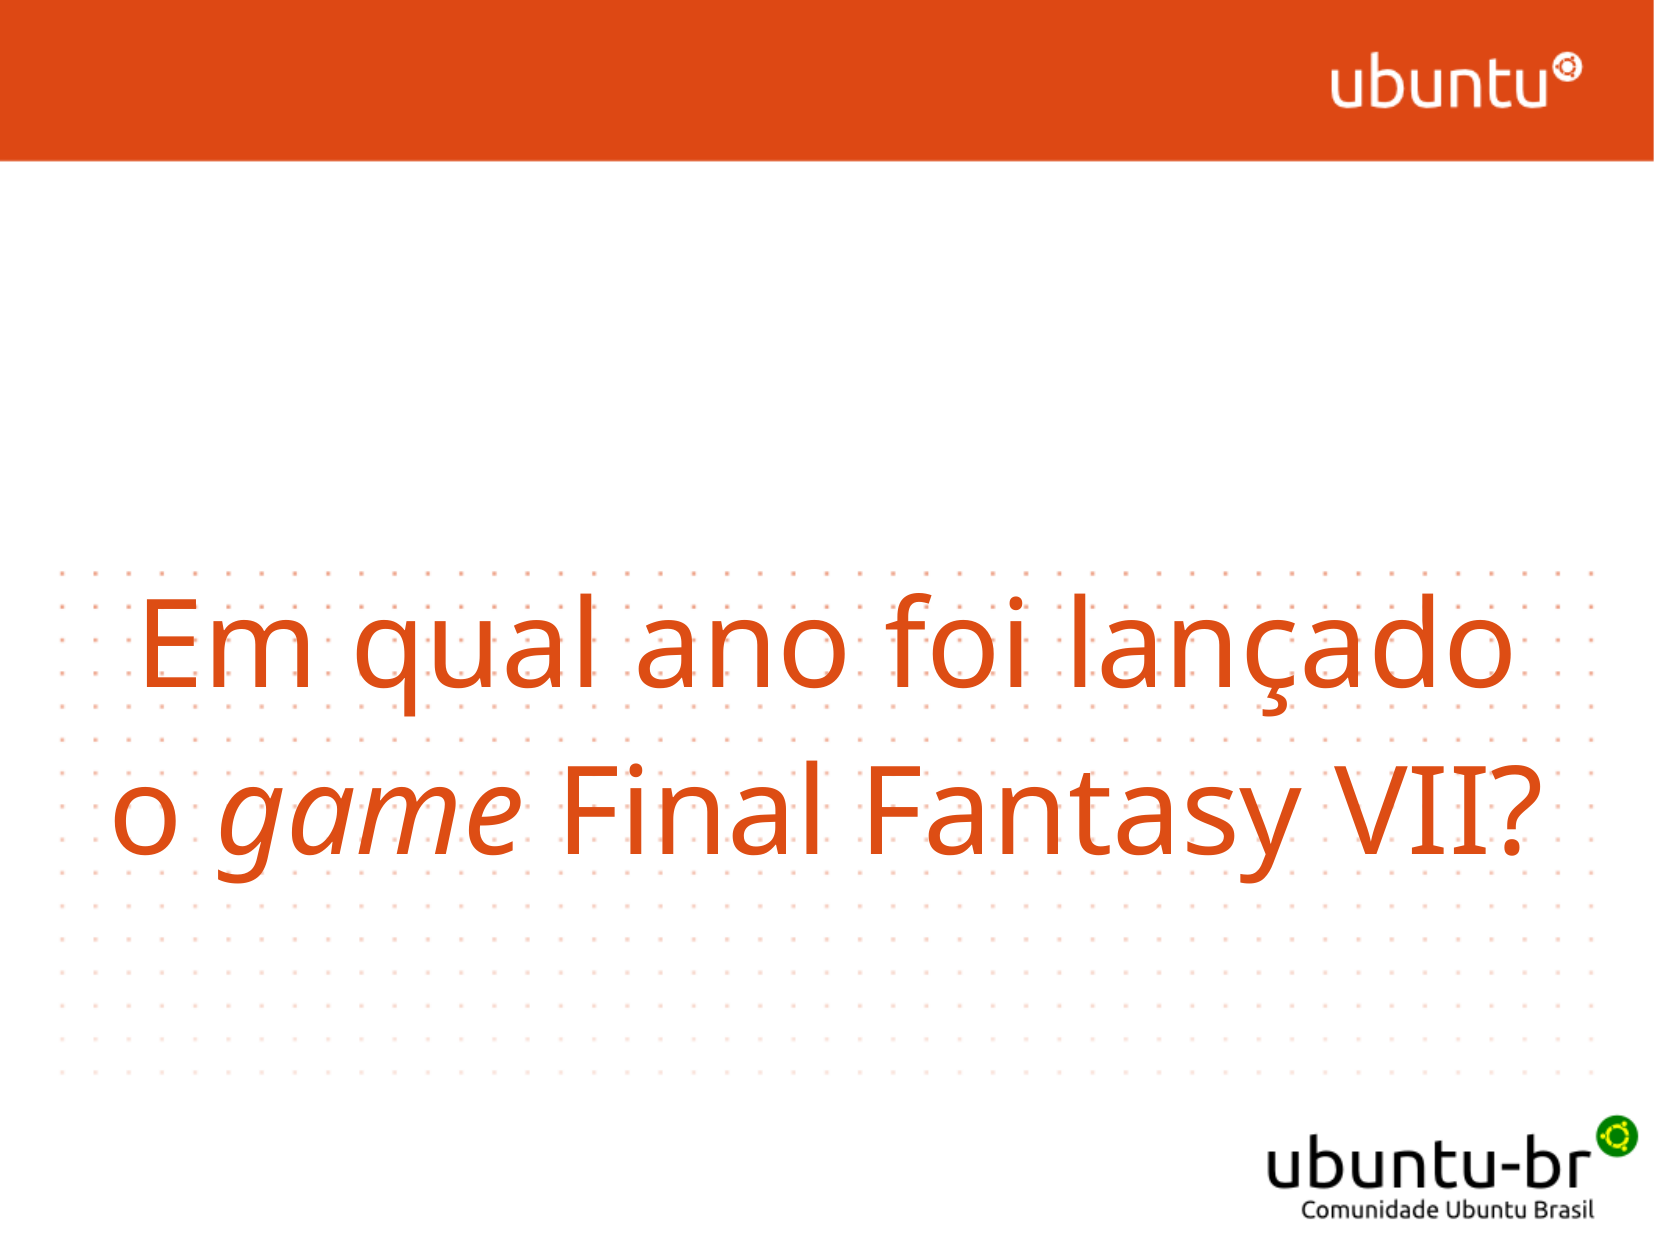

# Em qual ano foi lançado o game Final Fantasy VII?